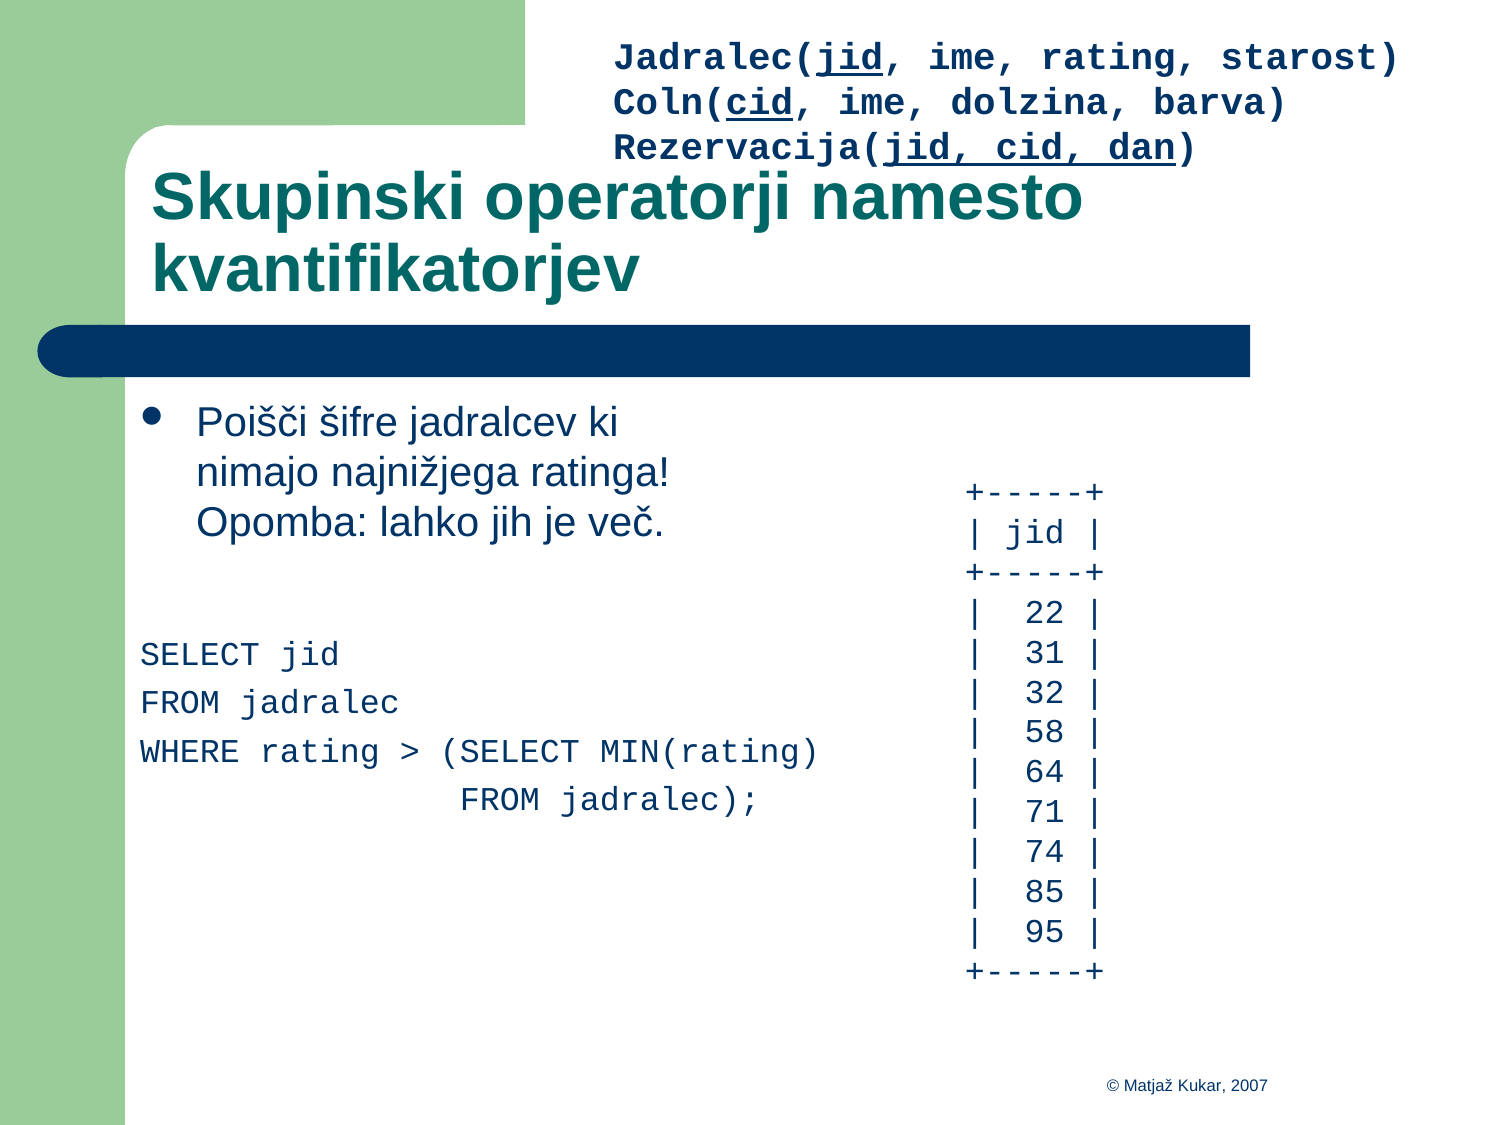

Jadralec(jid, ime, rating, starost)
Coln(cid, ime, dolzina, barva)
Rezervacija(jid, cid, dan)
# Skupinski operatorji namesto kvantifikatorjev
Poišči šifre jadralcev ki nimajo najnižjega ratinga!
Opomba: lahko jih je več.
+-----+
| jid |
+-----+
| 22 |
| 31 |
| 32 |
| 58 |
| 64 |
| 71 |
| 74 |
| 85 |
| 95 |
+-----+
SELECT jid
FROM jadralec
WHERE rating > (SELECT MIN(rating)
 FROM jadralec);
© Matjaž Kukar, 2007